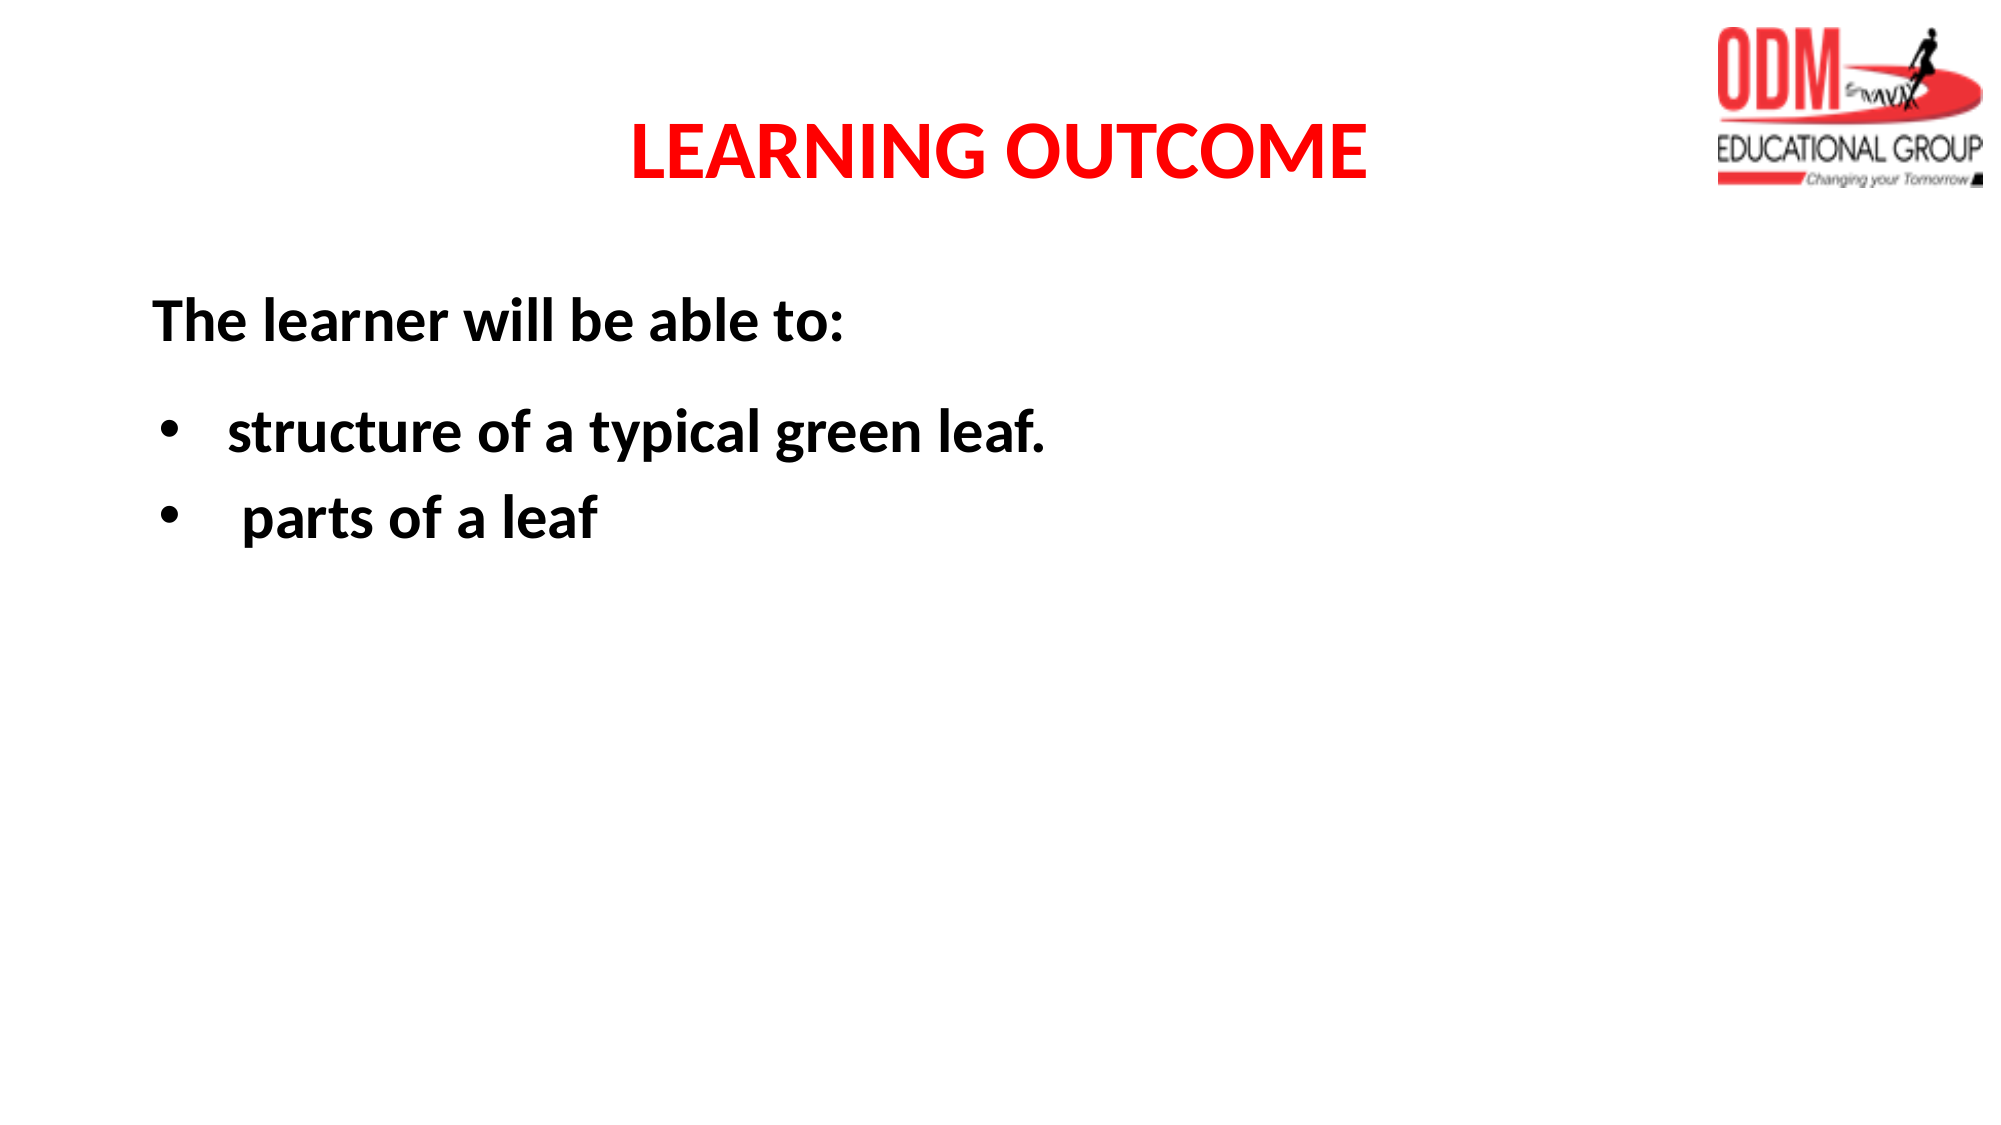

LEARNING OUTCOME
# The learner will be able to:
structure of a typical green leaf.
 parts of a leaf